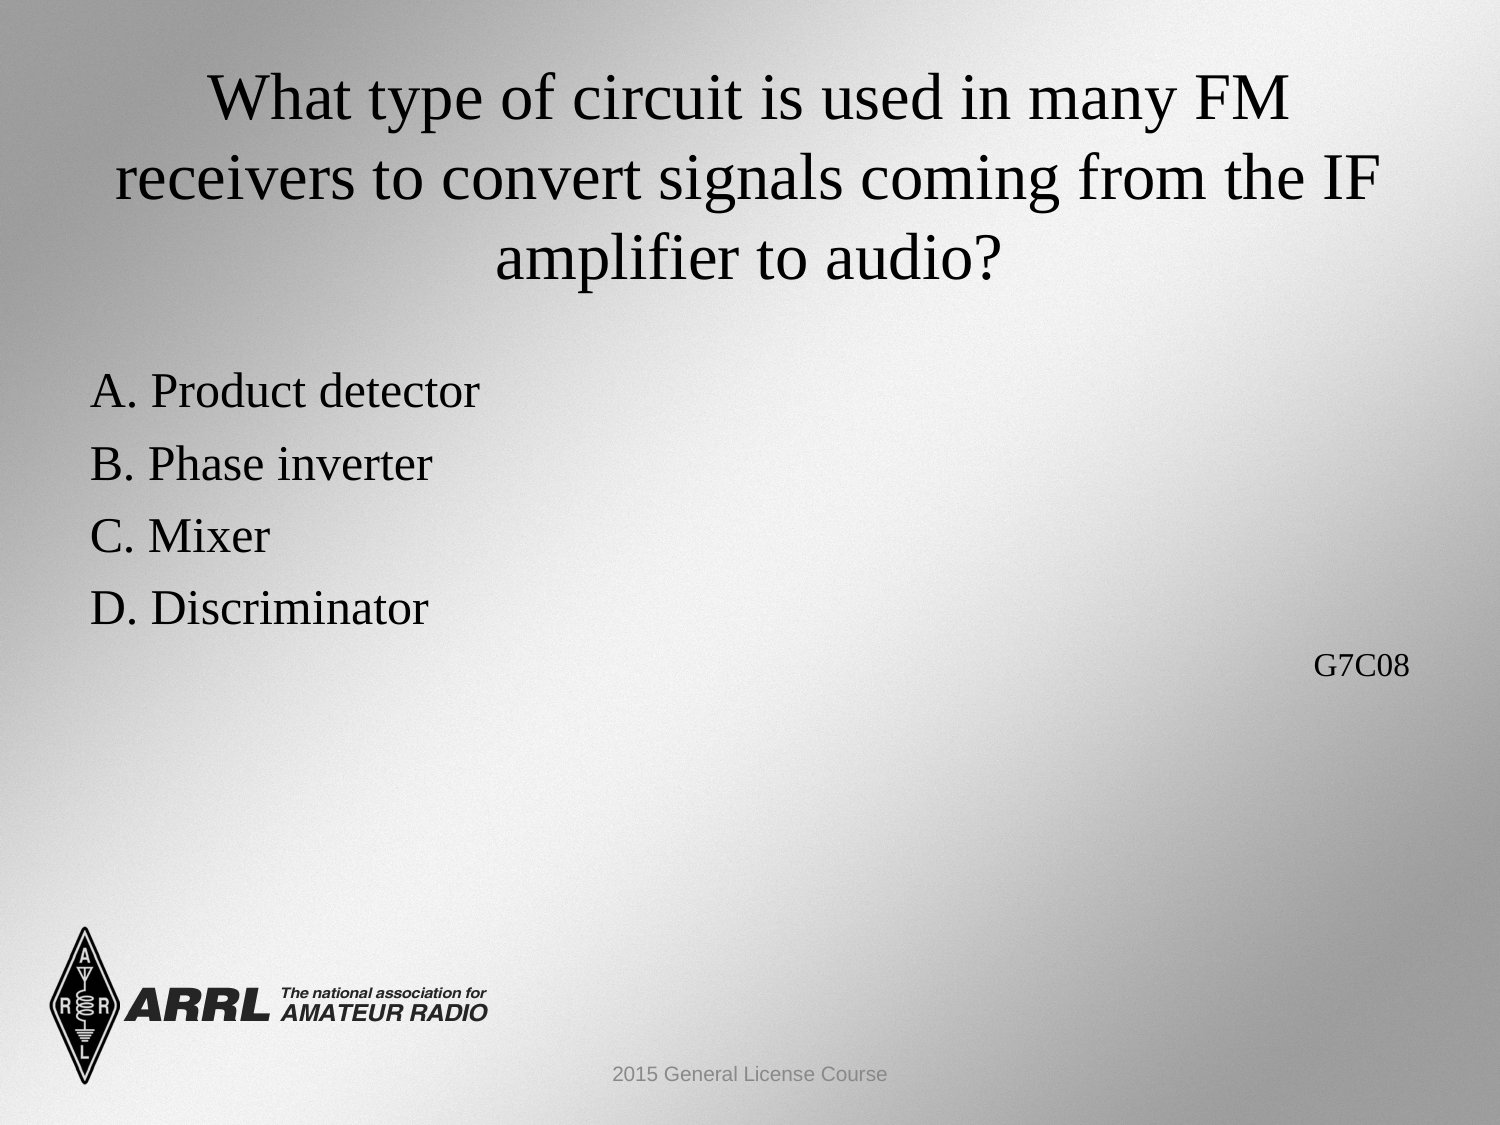

# What type of circuit is used in many FM receivers to convert signals coming from the IF amplifier to audio?
A. Product detector
B. Phase inverter
C. Mixer
D. Discriminator
 G7C08
2015 General License Course